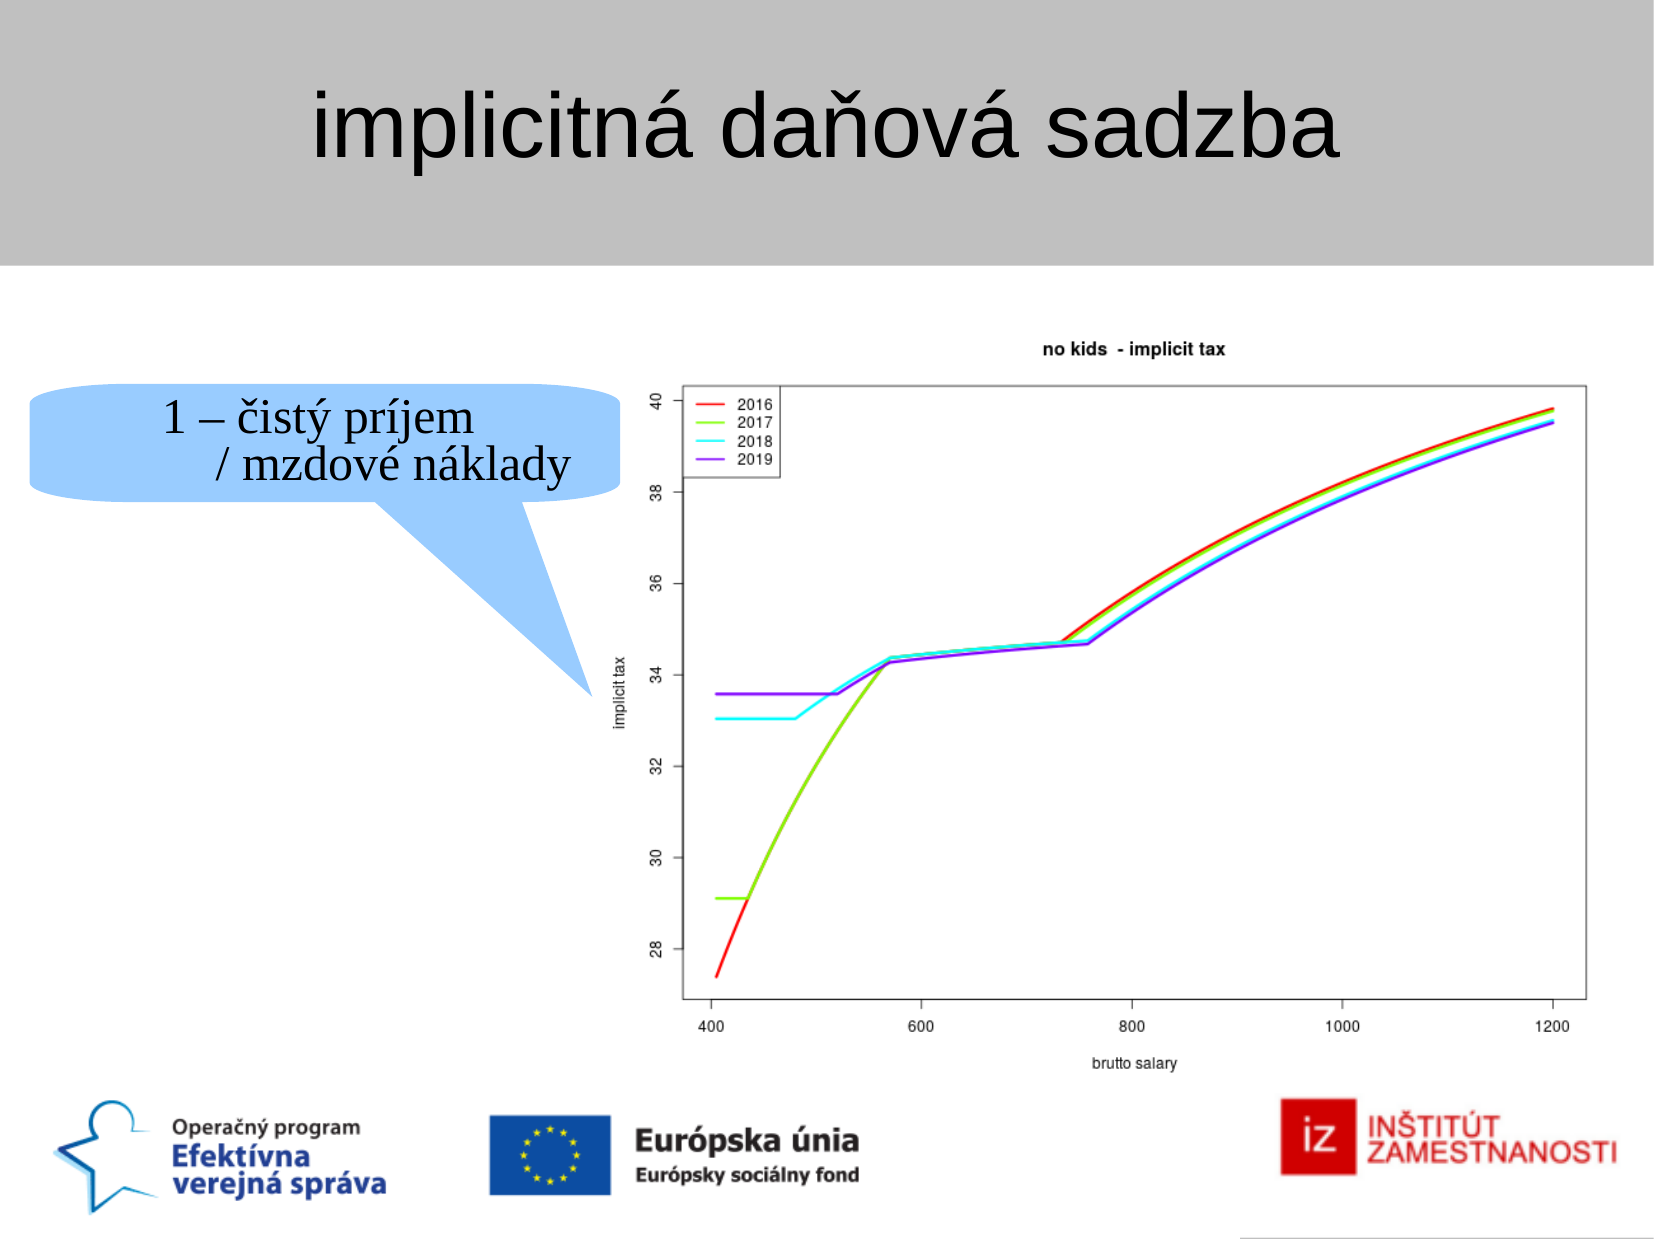

# implicitná daňová sadzba
1 – čistý príjem
 / mzdové náklady